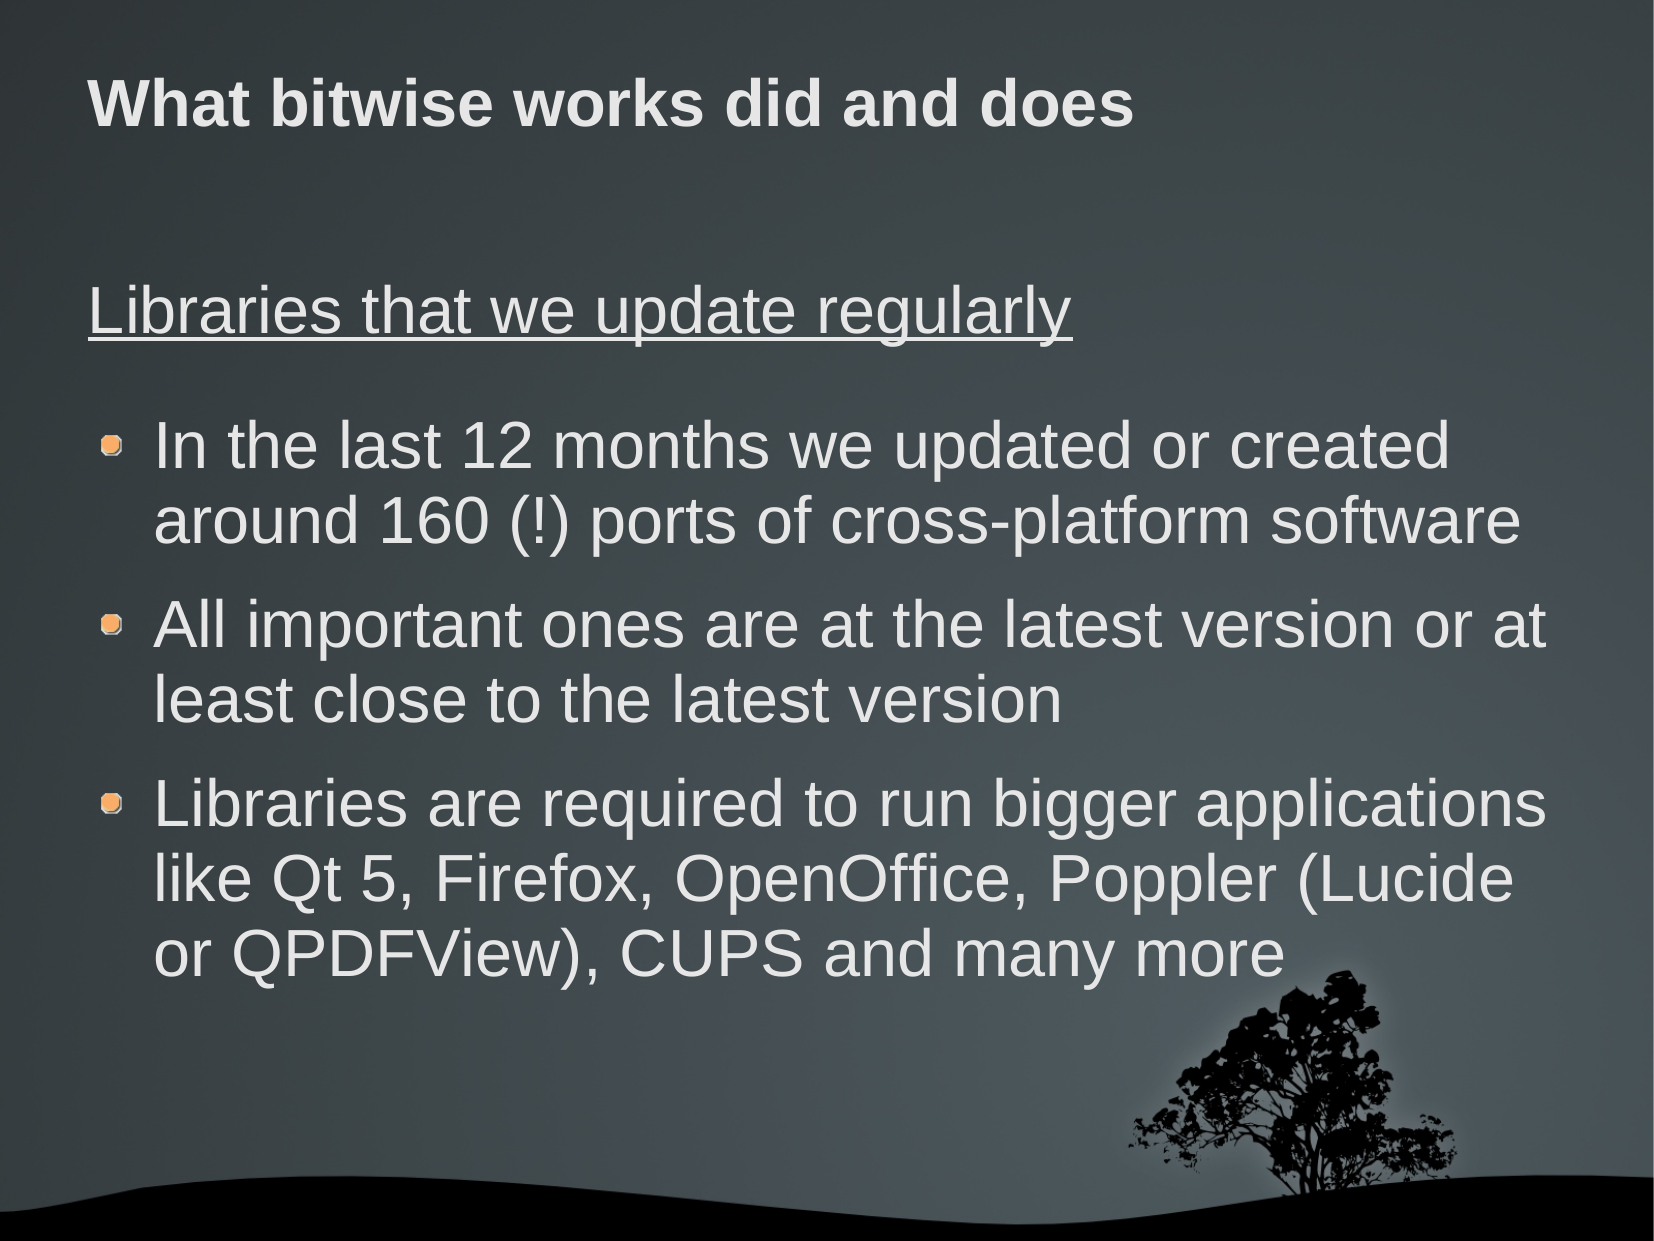

# What bitwise works did and does
Libraries that we update regularly
In the last 12 months we updated or created around 160 (!) ports of cross-platform software
All important ones are at the latest version or at least close to the latest version
Libraries are required to run bigger applications like Qt 5, Firefox, OpenOffice, Poppler (Lucide or QPDFView), CUPS and many more